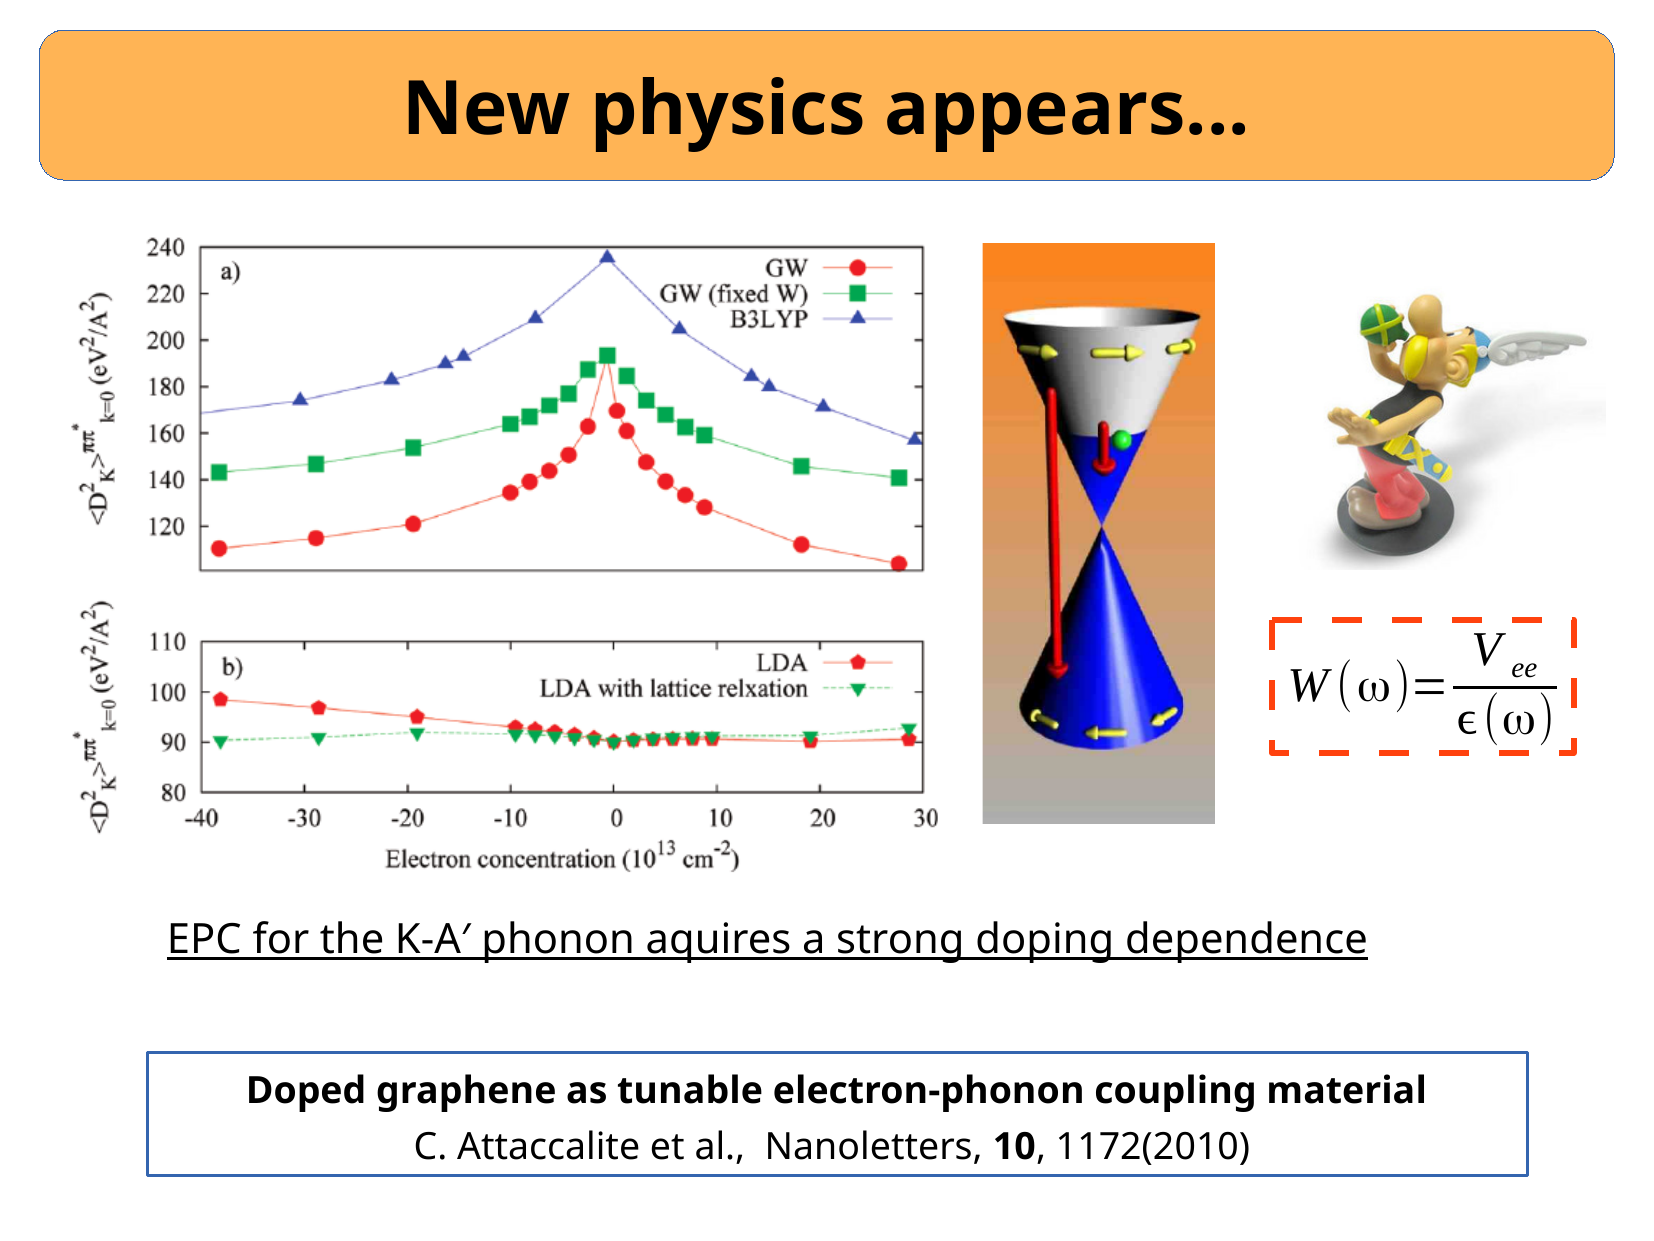

New physics appears...
EPC for the K-A′ phonon aquires a strong doping dependence
Doped graphene as tunable electron-phonon coupling material
C. Attaccalite et al., Nanoletters, 10, 1172(2010)